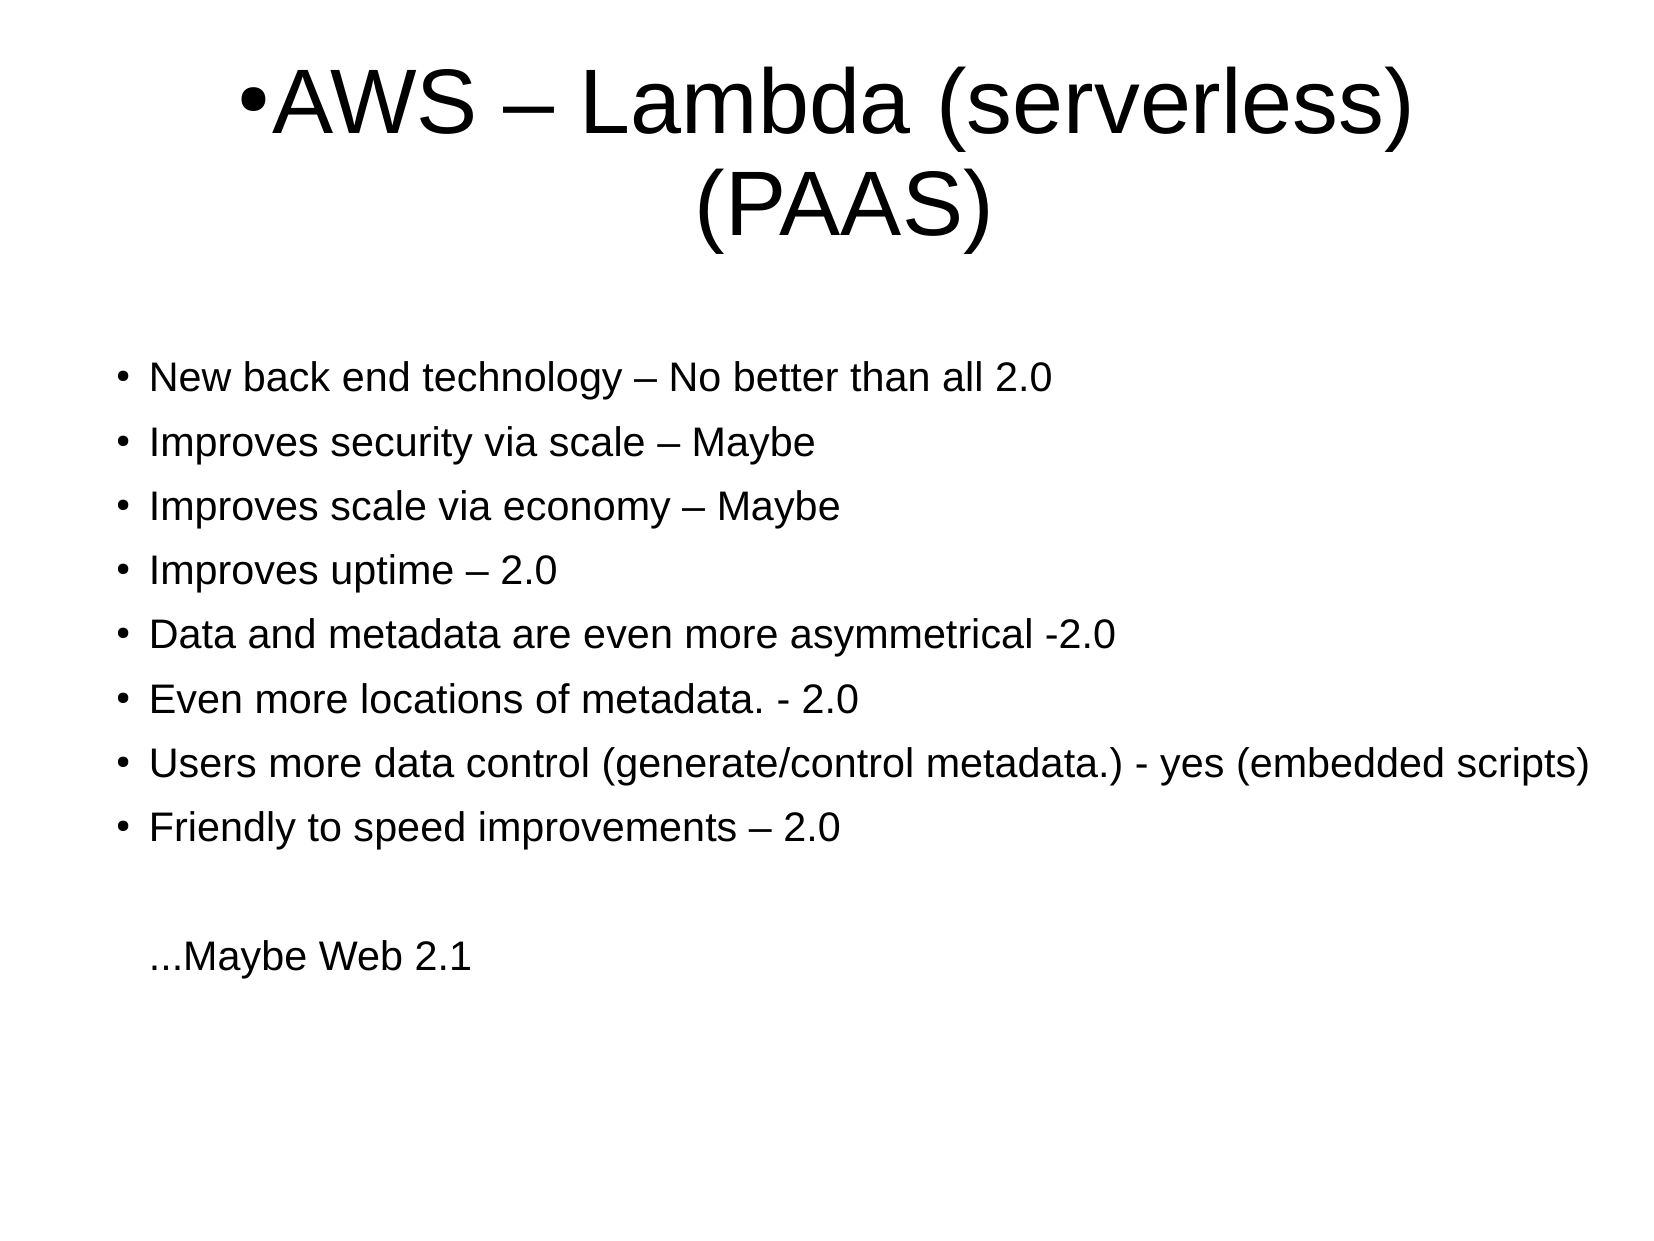

# AWS – Lambda (serverless) (PAAS)
New back end technology – No better than all 2.0
Improves security via scale – Maybe
Improves scale via economy – Maybe
Improves uptime – 2.0
Data and metadata are even more asymmetrical -2.0
Even more locations of metadata. - 2.0
Users more data control (generate/control metadata.) - yes (embedded scripts)
Friendly to speed improvements – 2.0
...Maybe Web 2.1